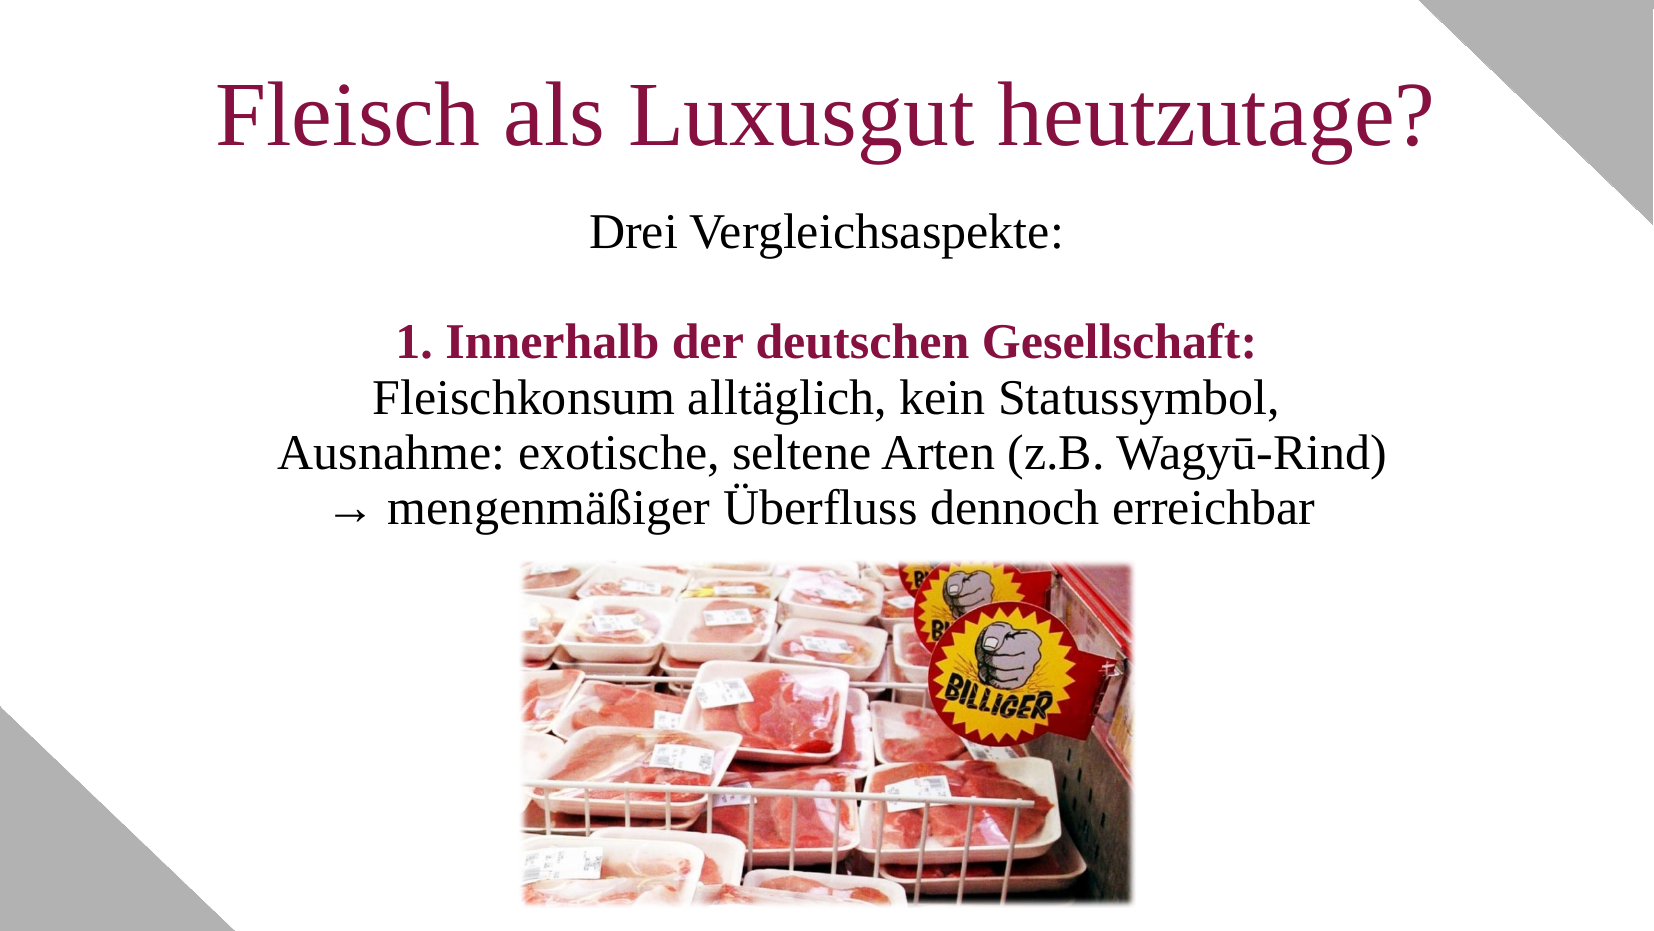

# Fleisch als Luxusgut heutzutage?
Drei Vergleichsaspekte:
1. Innerhalb der deutschen Gesellschaft:
Fleischkonsum alltäglich, kein Statussymbol,
 Ausnahme: exotische, seltene Arten (z.B. Wagyū-Rind)
→ mengenmäßiger Überfluss dennoch erreichbar